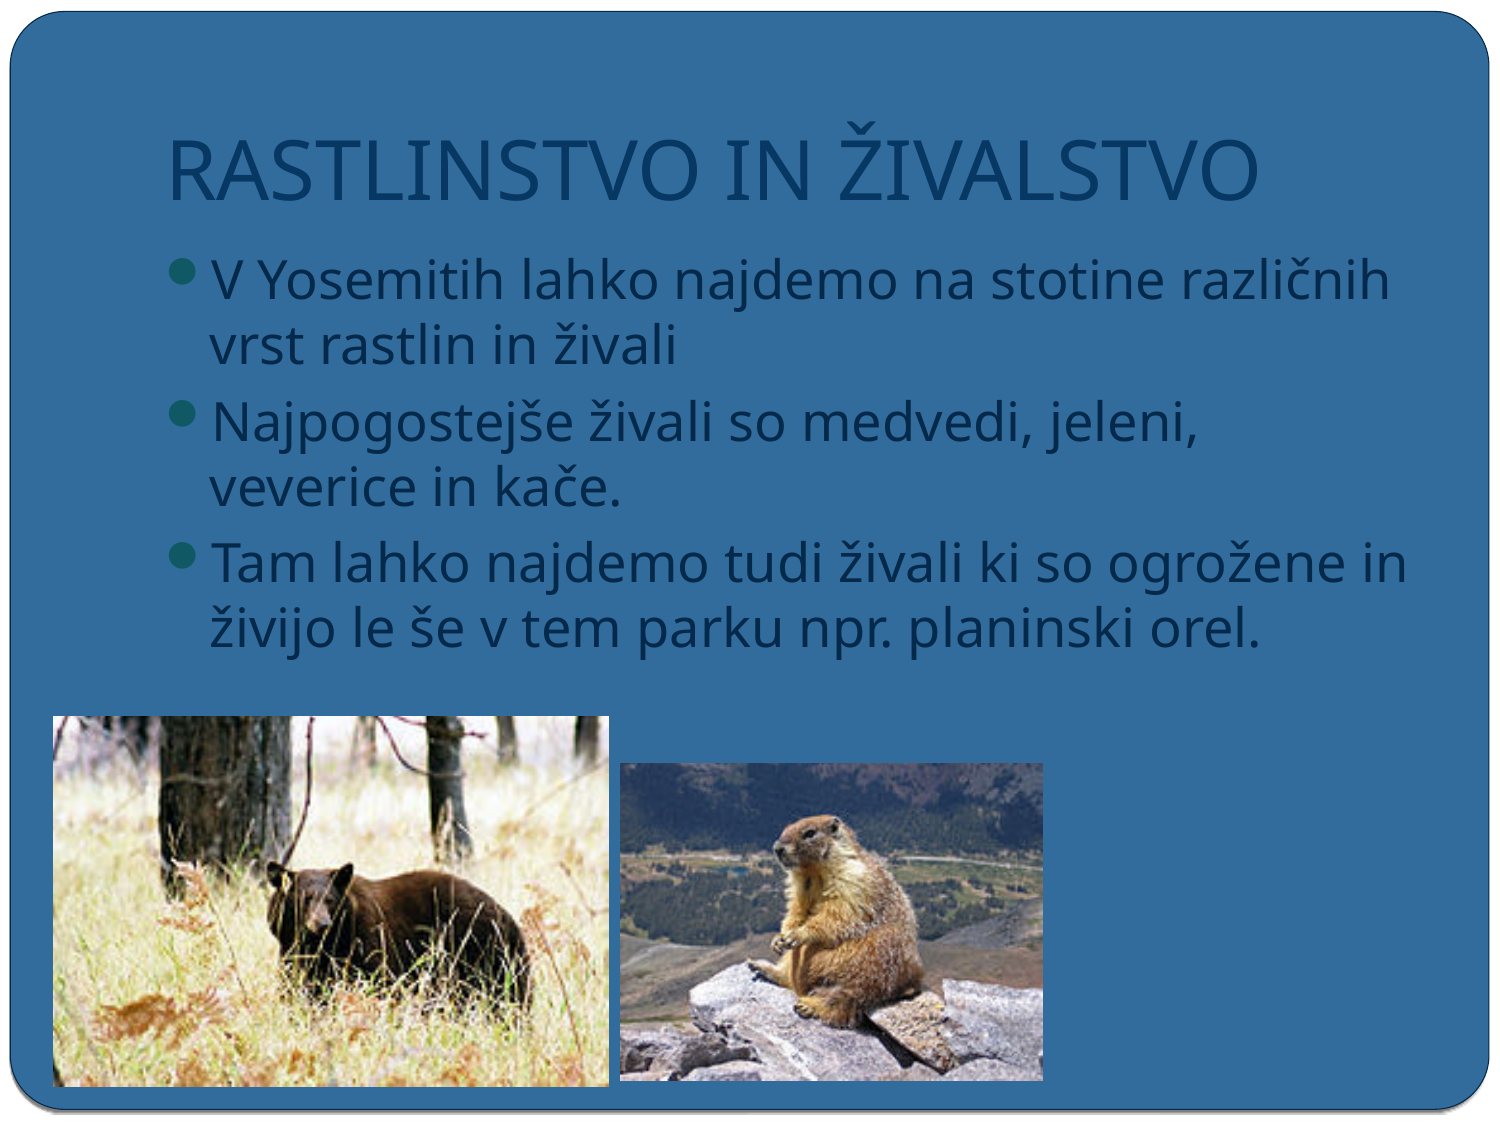

# RASTLINSTVO IN ŽIVALSTVO
V Yosemitih lahko najdemo na stotine različnih vrst rastlin in živali
Najpogostejše živali so medvedi, jeleni, veverice in kače.
Tam lahko najdemo tudi živali ki so ogrožene in živijo le še v tem parku npr. planinski orel.